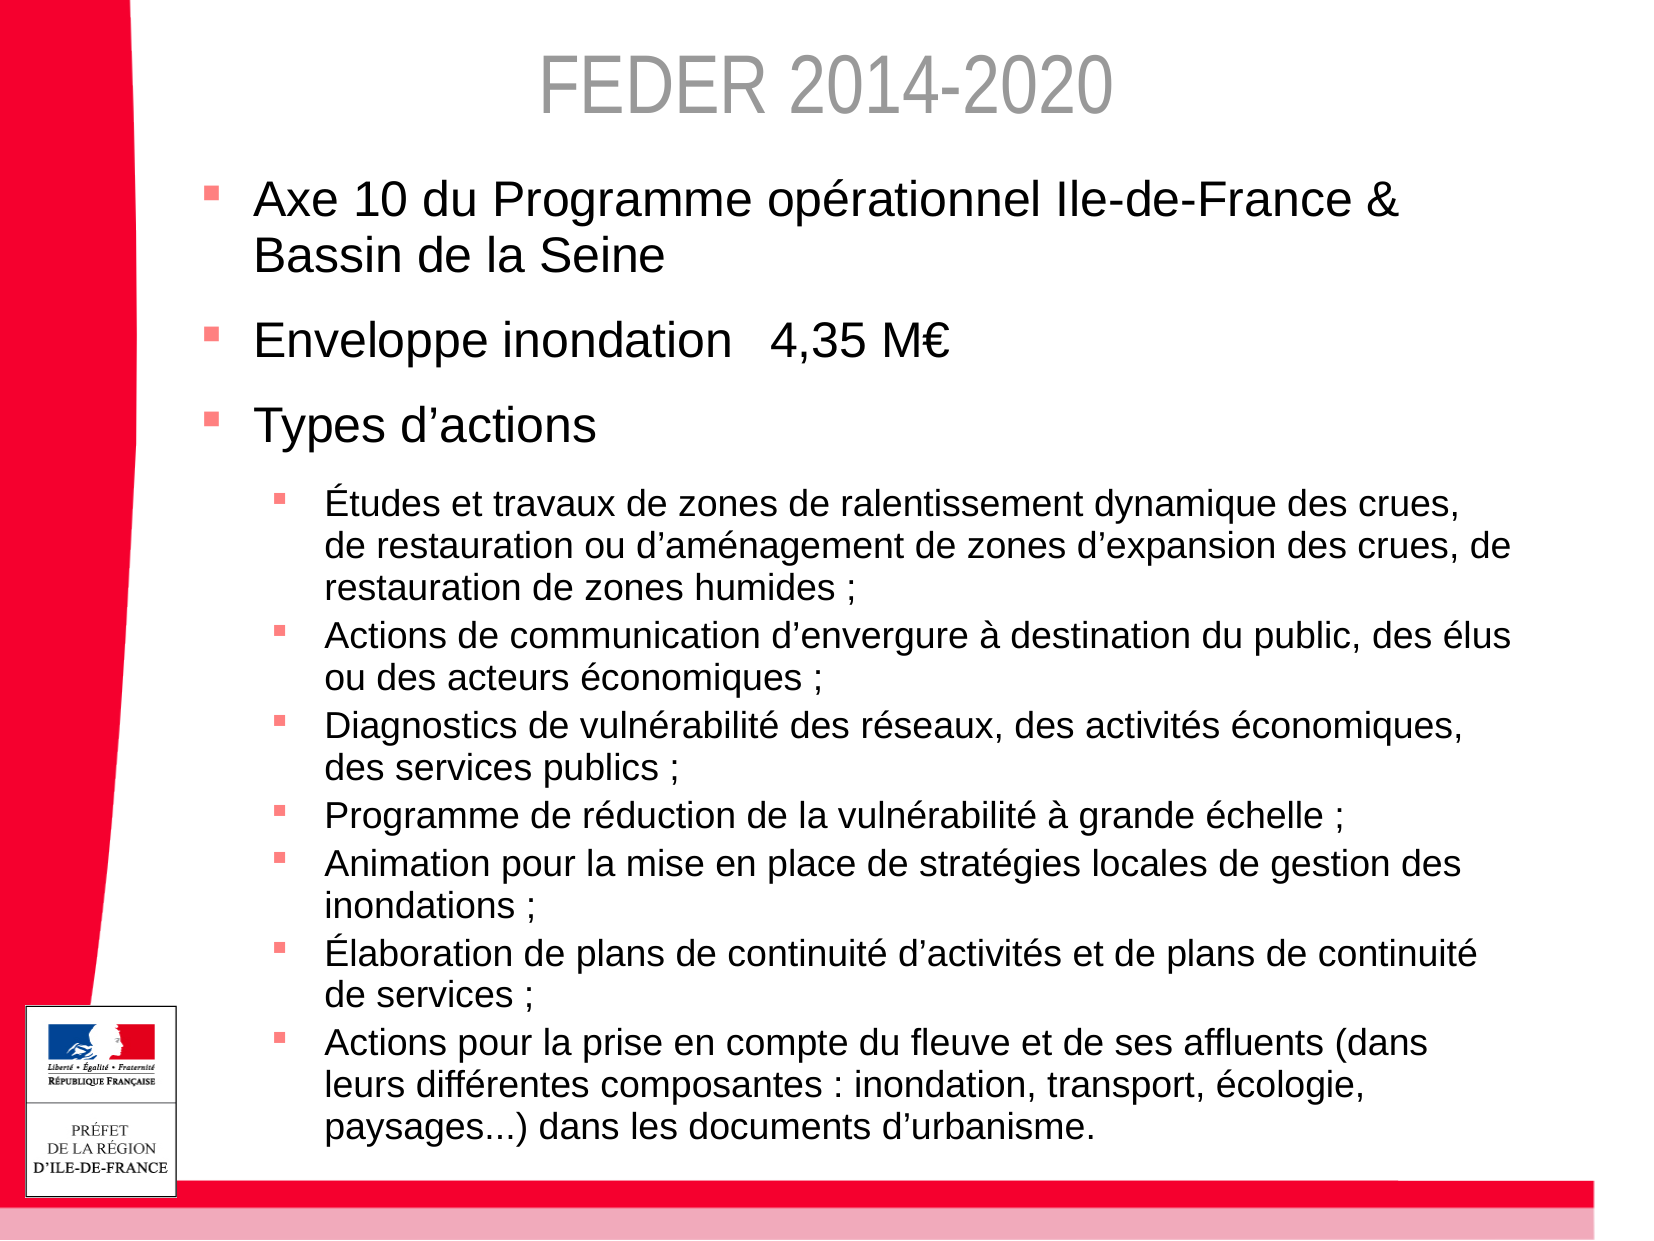

# FEDER 2014-2020
Axe 10 du Programme opérationnel Ile-de-France & Bassin de la Seine
Enveloppe inondation	4,35 M€
Types d’actions
Études et travaux de zones de ralentissement dynamique des crues, de restauration ou d’aménagement de zones d’expansion des crues, de restauration de zones humides ;
Actions de communication d’envergure à destination du public, des élus ou des acteurs économiques ;
Diagnostics de vulnérabilité des réseaux, des activités économiques, des services publics ;
Programme de réduction de la vulnérabilité à grande échelle ;
Animation pour la mise en place de stratégies locales de gestion des inondations ;
Élaboration de plans de continuité d’activités et de plans de continuité de services ;
Actions pour la prise en compte du fleuve et de ses affluents (dans leurs différentes composantes : inondation, transport, écologie, paysages...) dans les documents d’urbanisme.